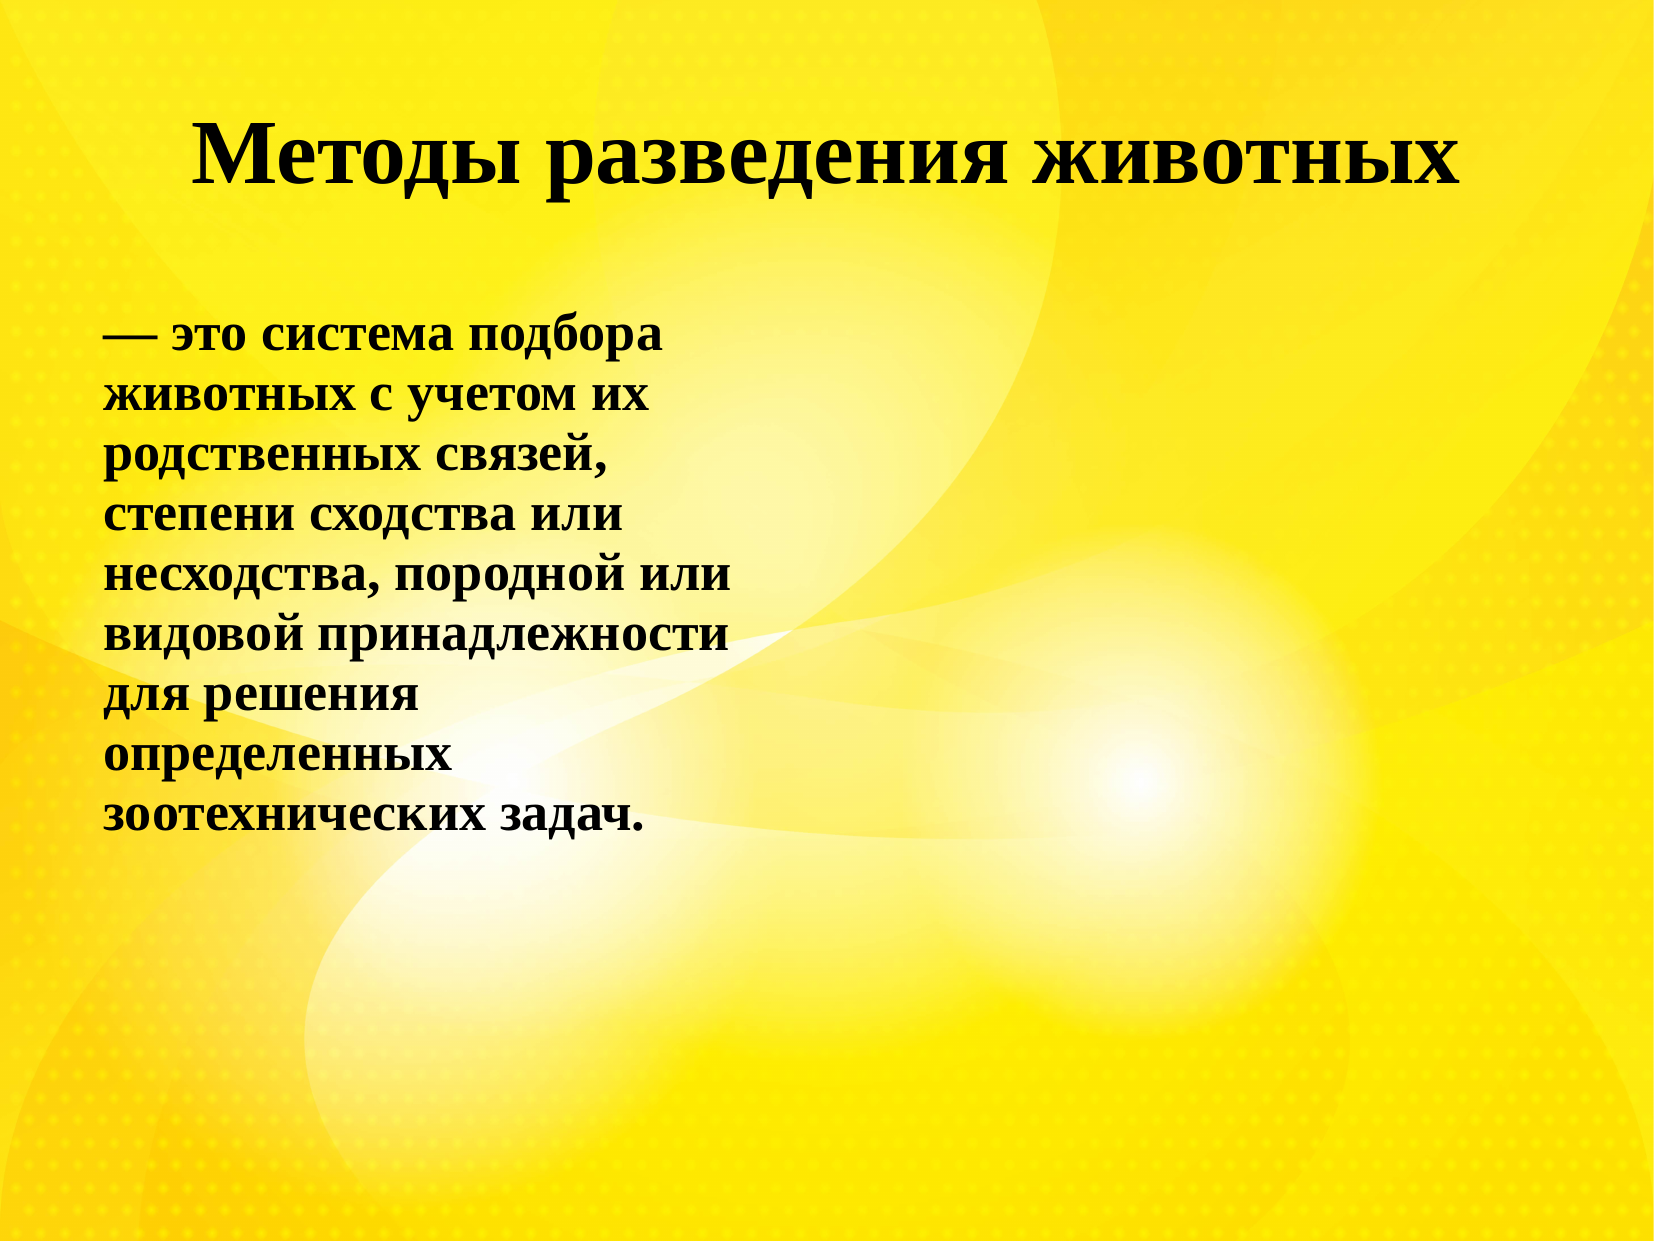

# Методы разведения животных
— это система подбора животных с учетом их родственных связей, степени сходства или несходства, породной или видовой принадлежности для решения определенных зоотехнических задач.